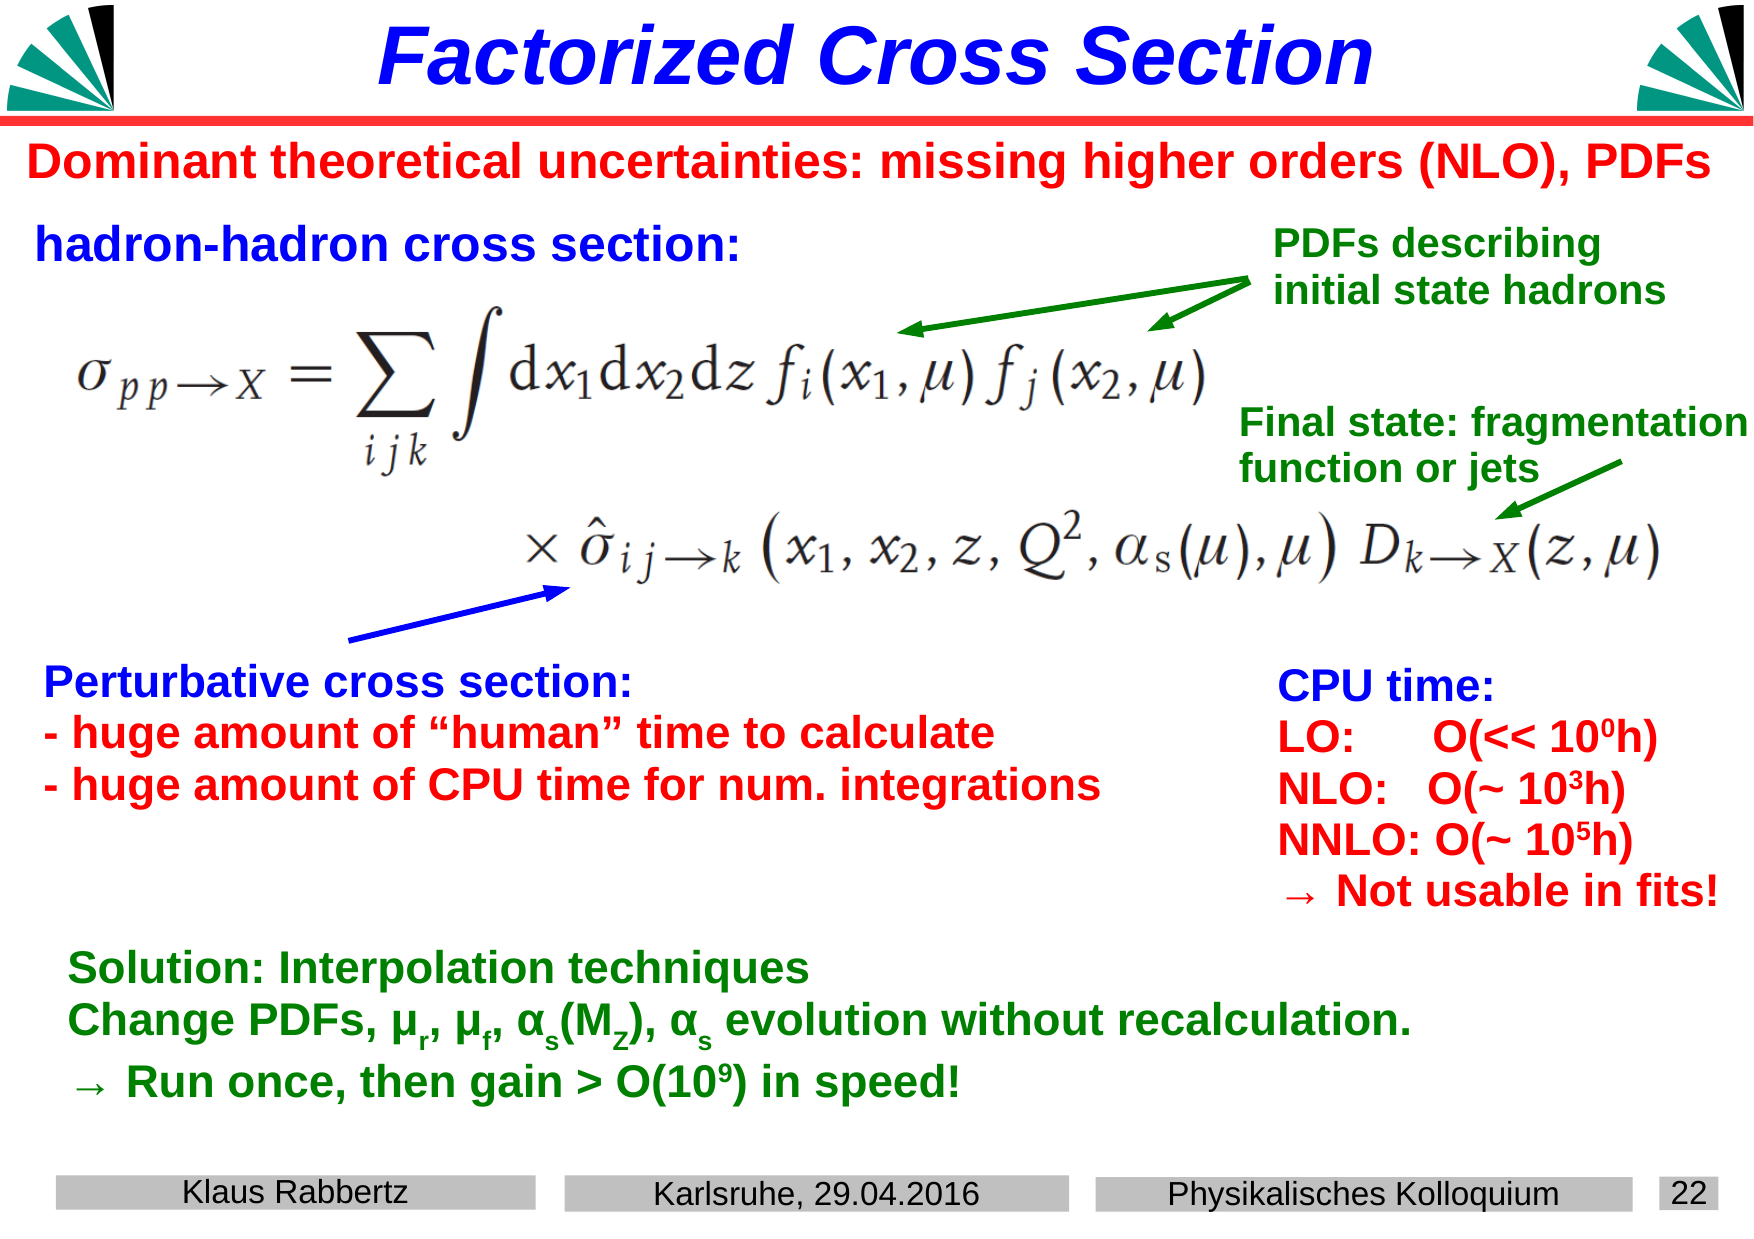

# Factorized Cross Section
Dominant theoretical uncertainties: missing higher orders (NLO), PDFs
hadron-hadron cross section:
PDFs describing
initial state hadrons
Final state: fragmentation
function or jets
Perturbative cross section:
- huge amount of “human” time to calculate
- huge amount of CPU time for num. integrations
CPU time:
LO: O(<< 100h)
NLO: O(~ 103h)
NNLO: O(~ 105h)
→ Not usable in fits!
Solution: Interpolation techniques
Change PDFs, μr, μf, αs(MZ), αs evolution without recalculation.
→ Run once, then gain > O(109) in speed!